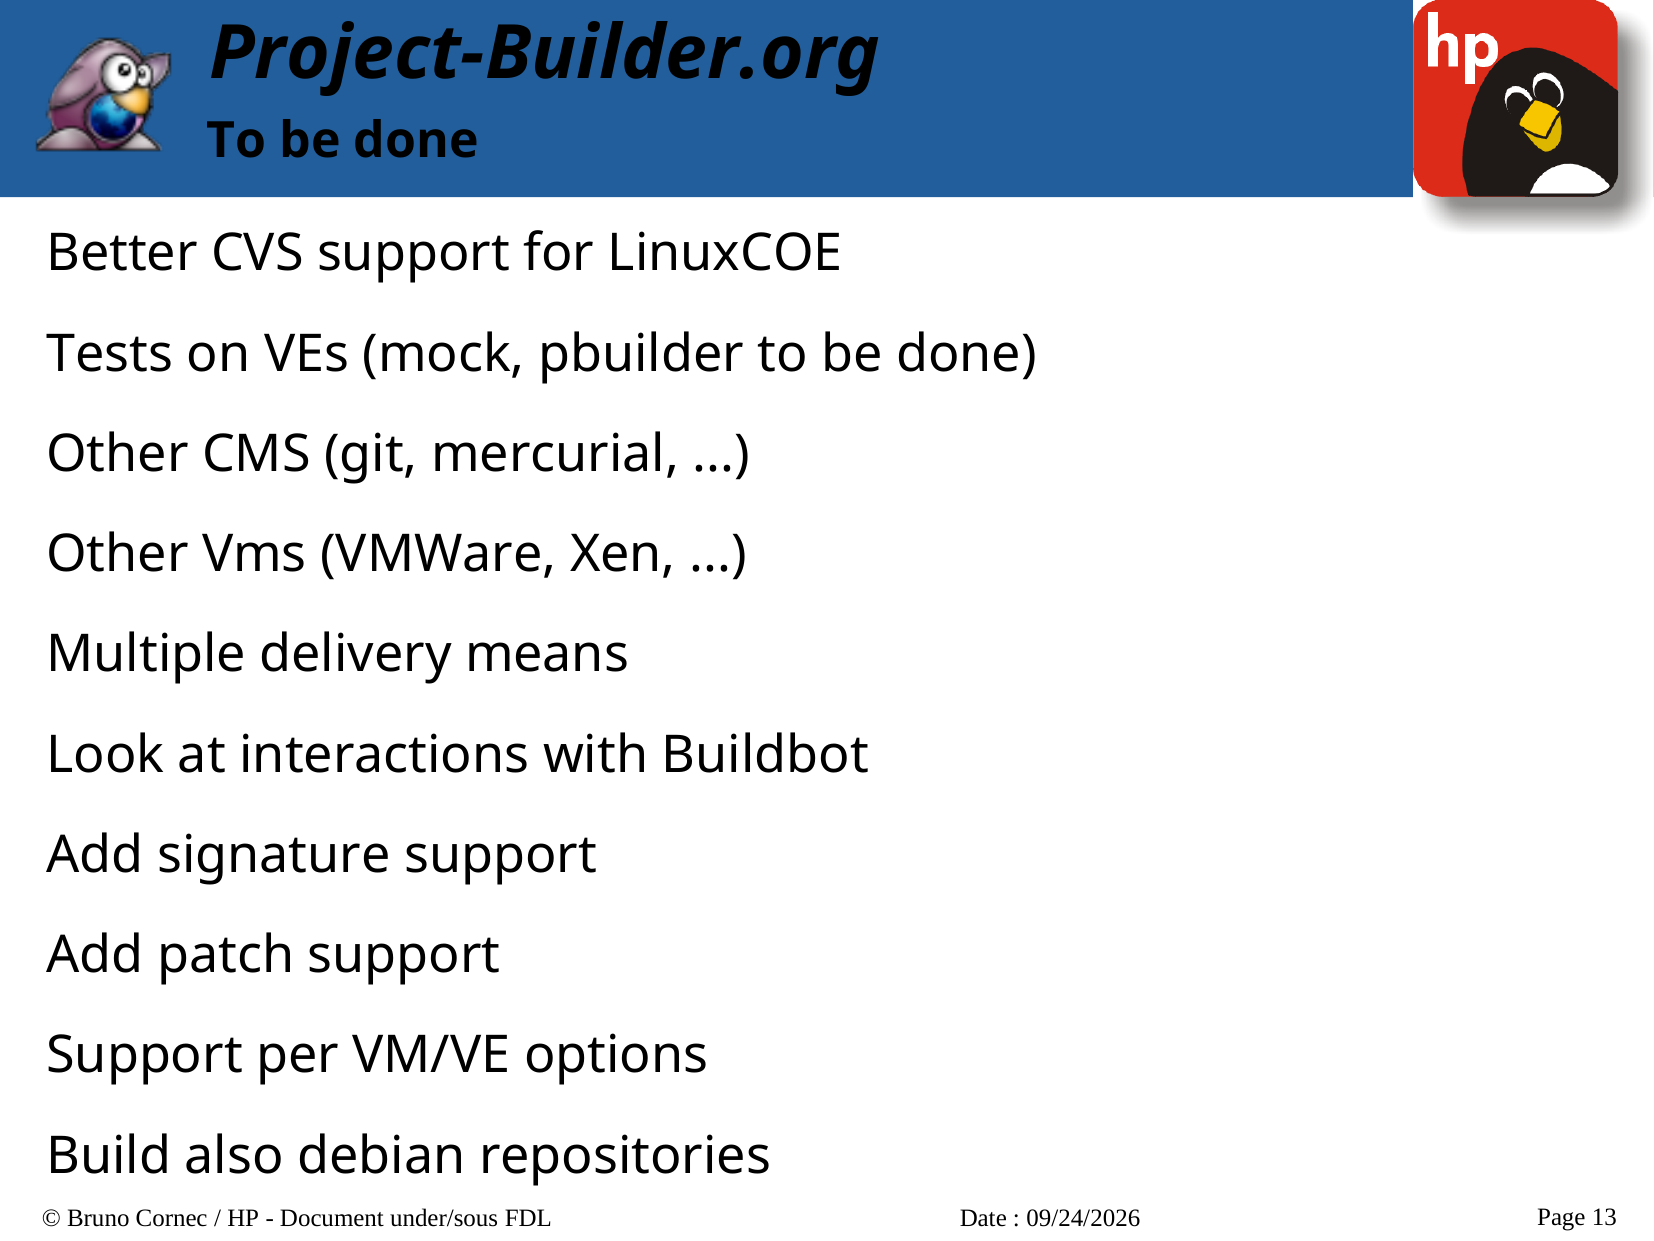

To be done
# Better CVS support for LinuxCOE
Tests on VEs (mock, pbuilder to be done)
Other CMS (git, mercurial, ...)
Other Vms (VMWare, Xen, ...)
Multiple delivery means
Look at interactions with Buildbot
Add signature support
Add patch support
Support per VM/VE options
Build also debian repositories